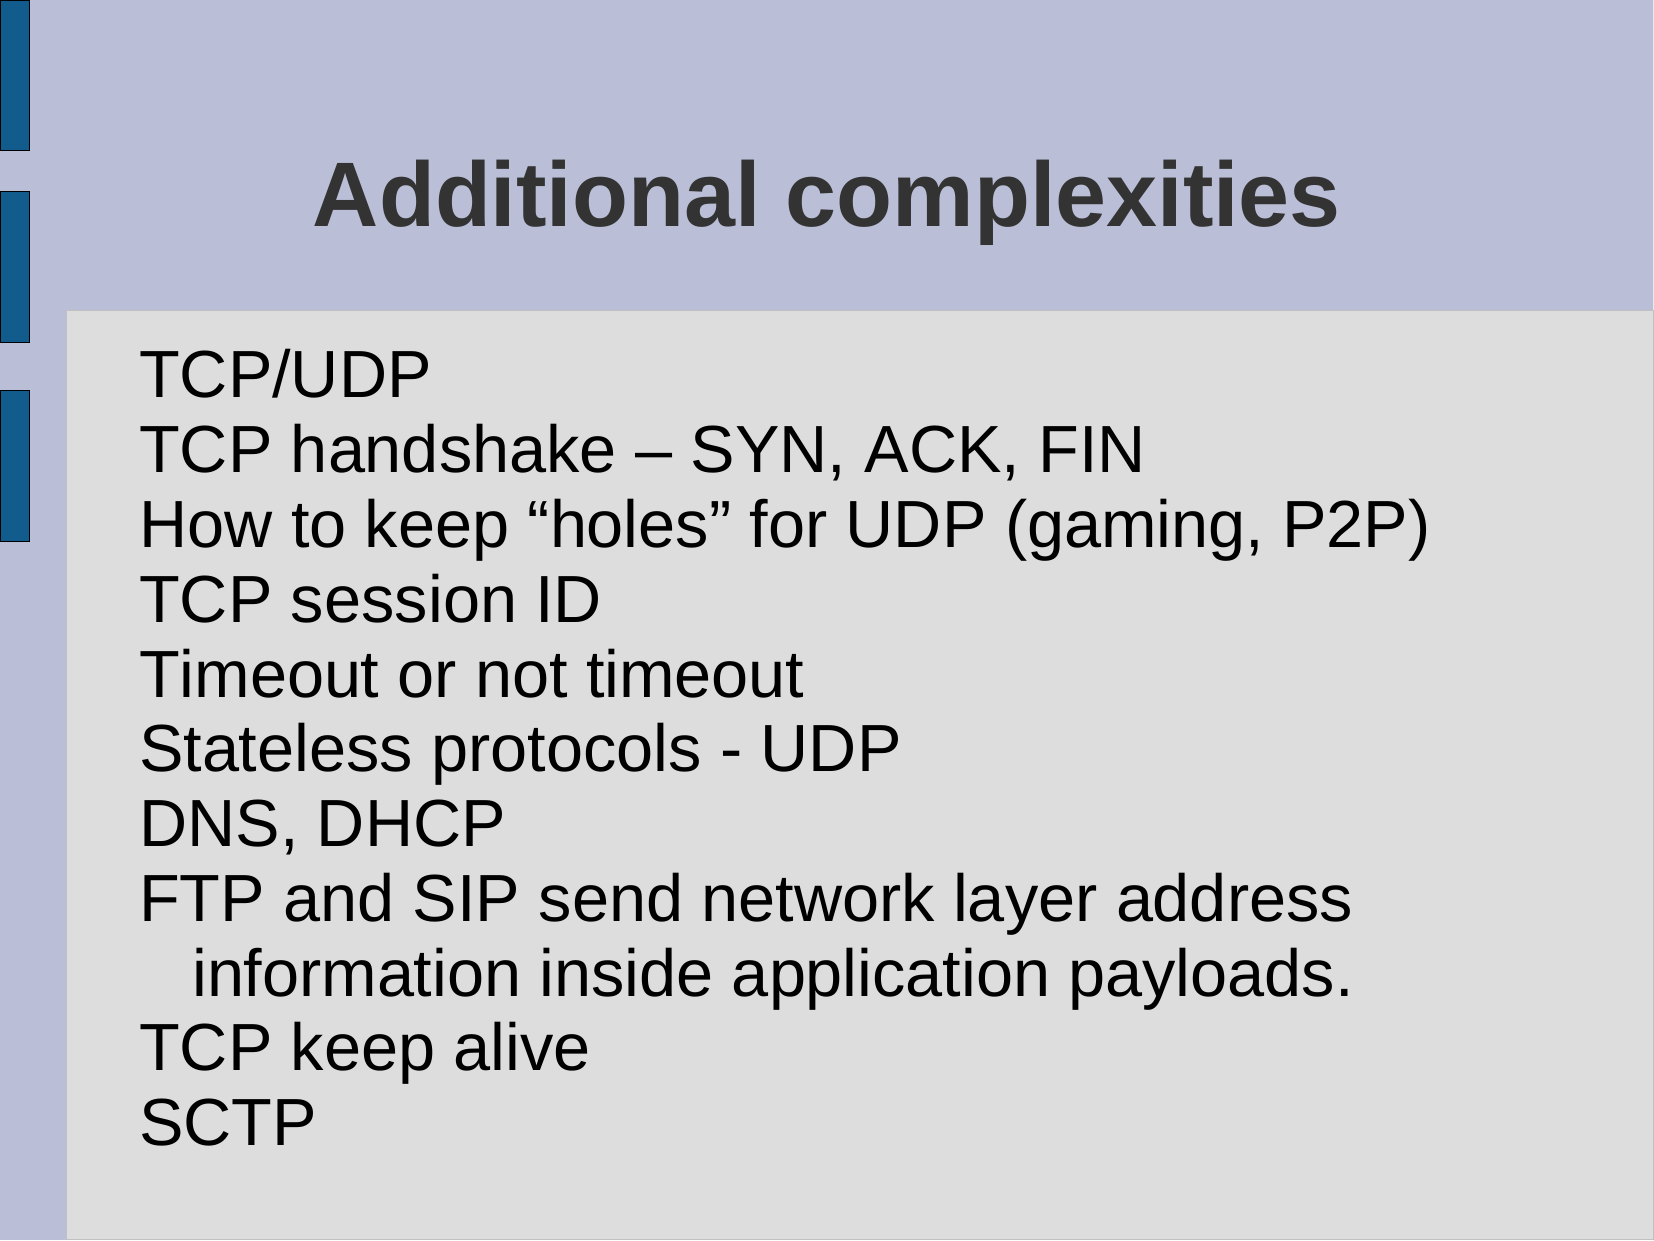

# Additional complexities
TCP/UDP
TCP handshake – SYN, ACK, FIN
How to keep “holes” for UDP (gaming, P2P)
TCP session ID
Timeout or not timeout
Stateless protocols - UDP
DNS, DHCP
FTP and SIP send network layer address information inside application payloads.
TCP keep alive
SCTP